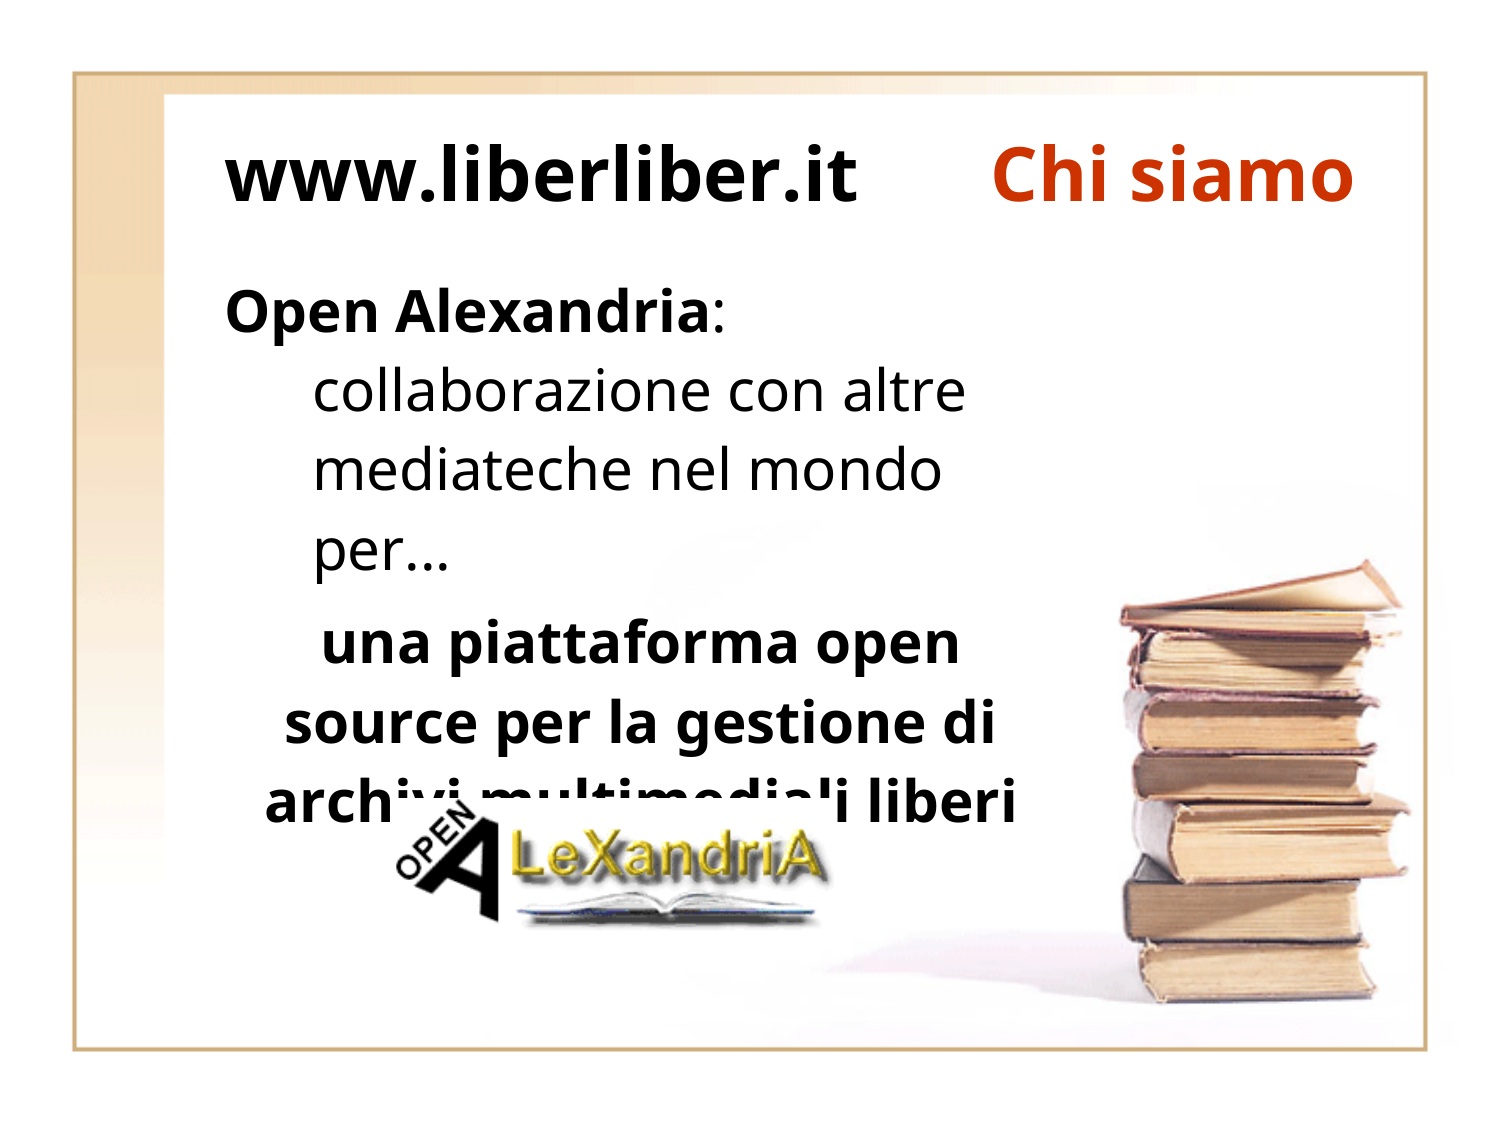

# www.liberliber.it	Chi siamo
Open Alexandria: collaborazione con altre mediateche nel mondo per...
una piattaforma open source per la gestione di archivi multimediali liberi